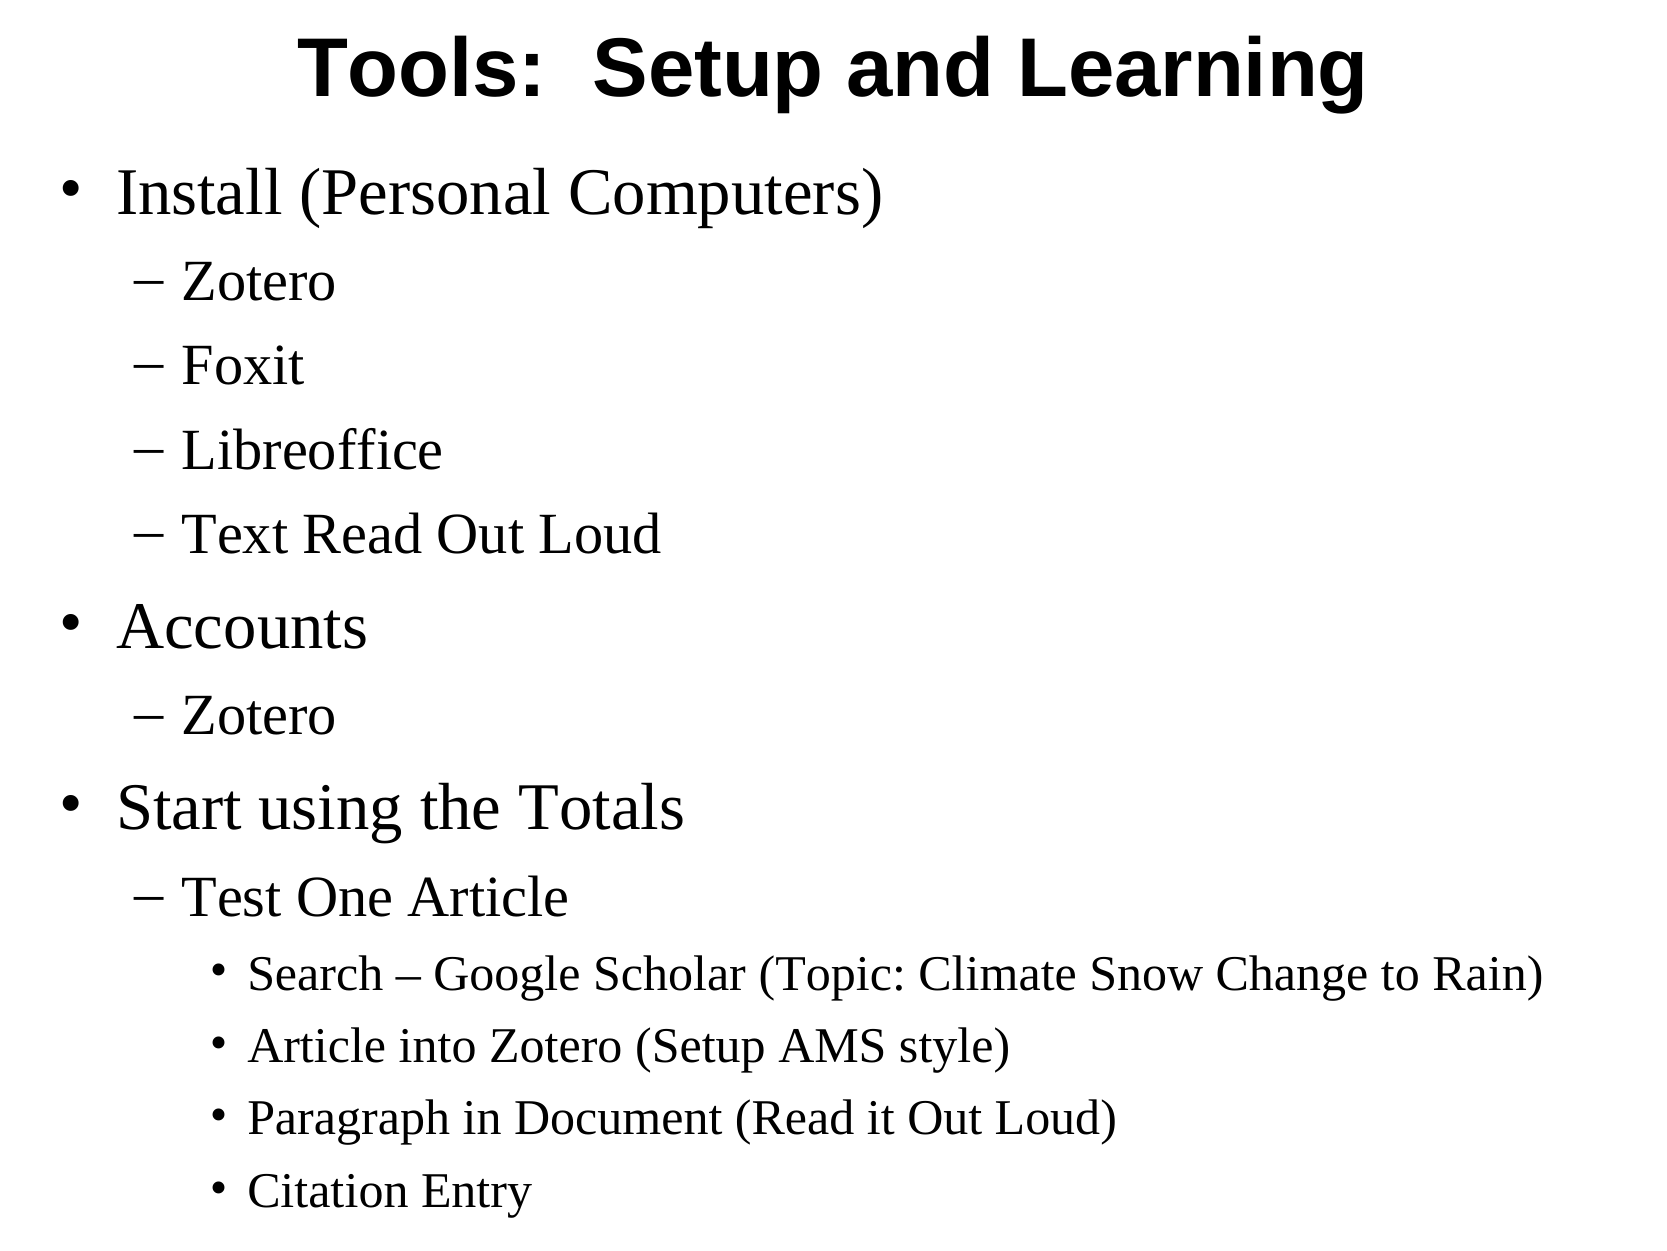

# Tools: Setup and Learning
Install (Personal Computers)
Zotero
Foxit
Libreoffice
Text Read Out Loud
Accounts
Zotero
Start using the Totals
Test One Article
Search – Google Scholar (Topic: Climate Snow Change to Rain)
Article into Zotero (Setup AMS style)
Paragraph in Document (Read it Out Loud)
Citation Entry